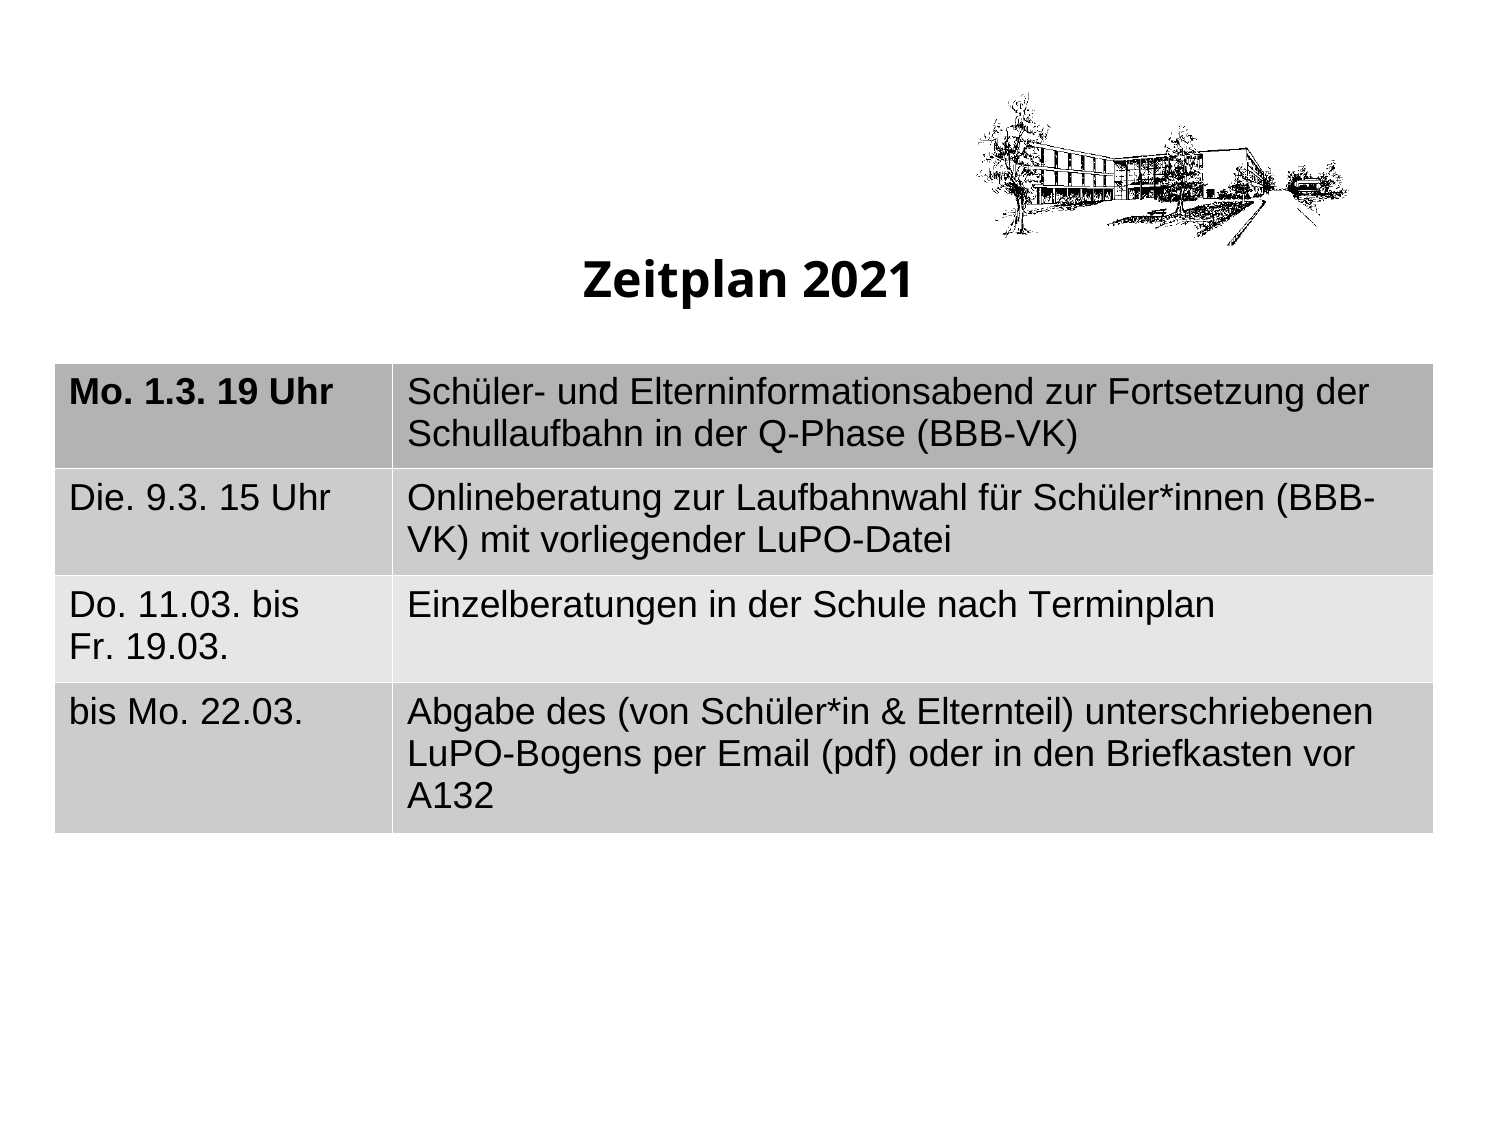

# Zeitplan 2021
| Mo. 1.3. 19 Uhr | Schüler- und Elterninformationsabend zur Fortsetzung der Schullaufbahn in der Q-Phase (BBB-VK) |
| --- | --- |
| Die. 9.3. 15 Uhr | Onlineberatung zur Laufbahnwahl für Schüler\*innen (BBB-VK) mit vorliegender LuPO-Datei |
| Do. 11.03. bis Fr. 19.03. | Einzelberatungen in der Schule nach Terminplan |
| bis Mo. 22.03. | Abgabe des (von Schüler\*in & Elternteil) unterschriebenen LuPO-Bogens per Email (pdf) oder in den Briefkasten vor A132 |